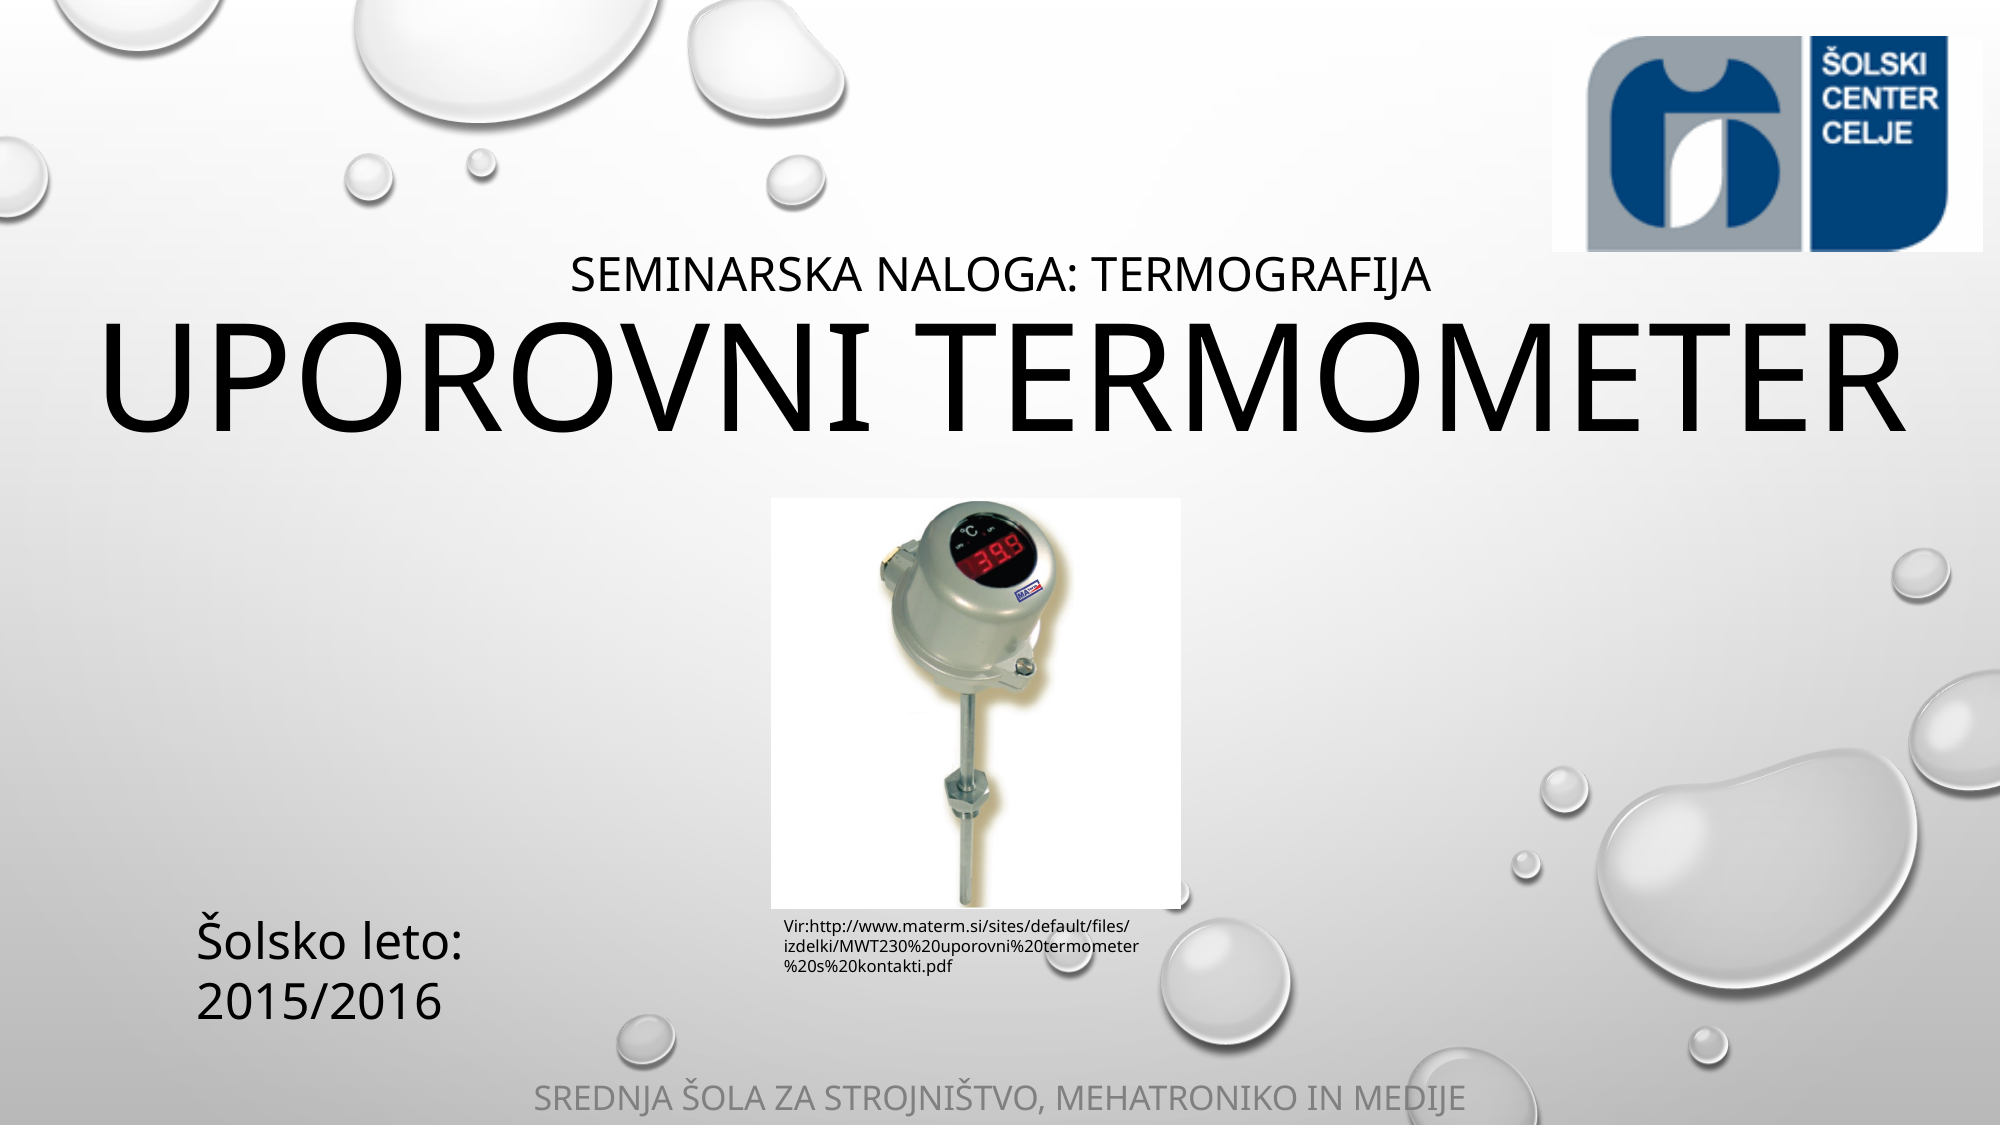

# Seminarska naloga: termografija UPOROVNI TERMOMETER
Šolsko leto: 2015/2016
Vir:http://www.materm.si/sites/default/files/izdelki/MWT230%20uporovni%20termometer%20s%20kontakti.pdf
Srednja šola za strojništvo, mehatroniko in medije